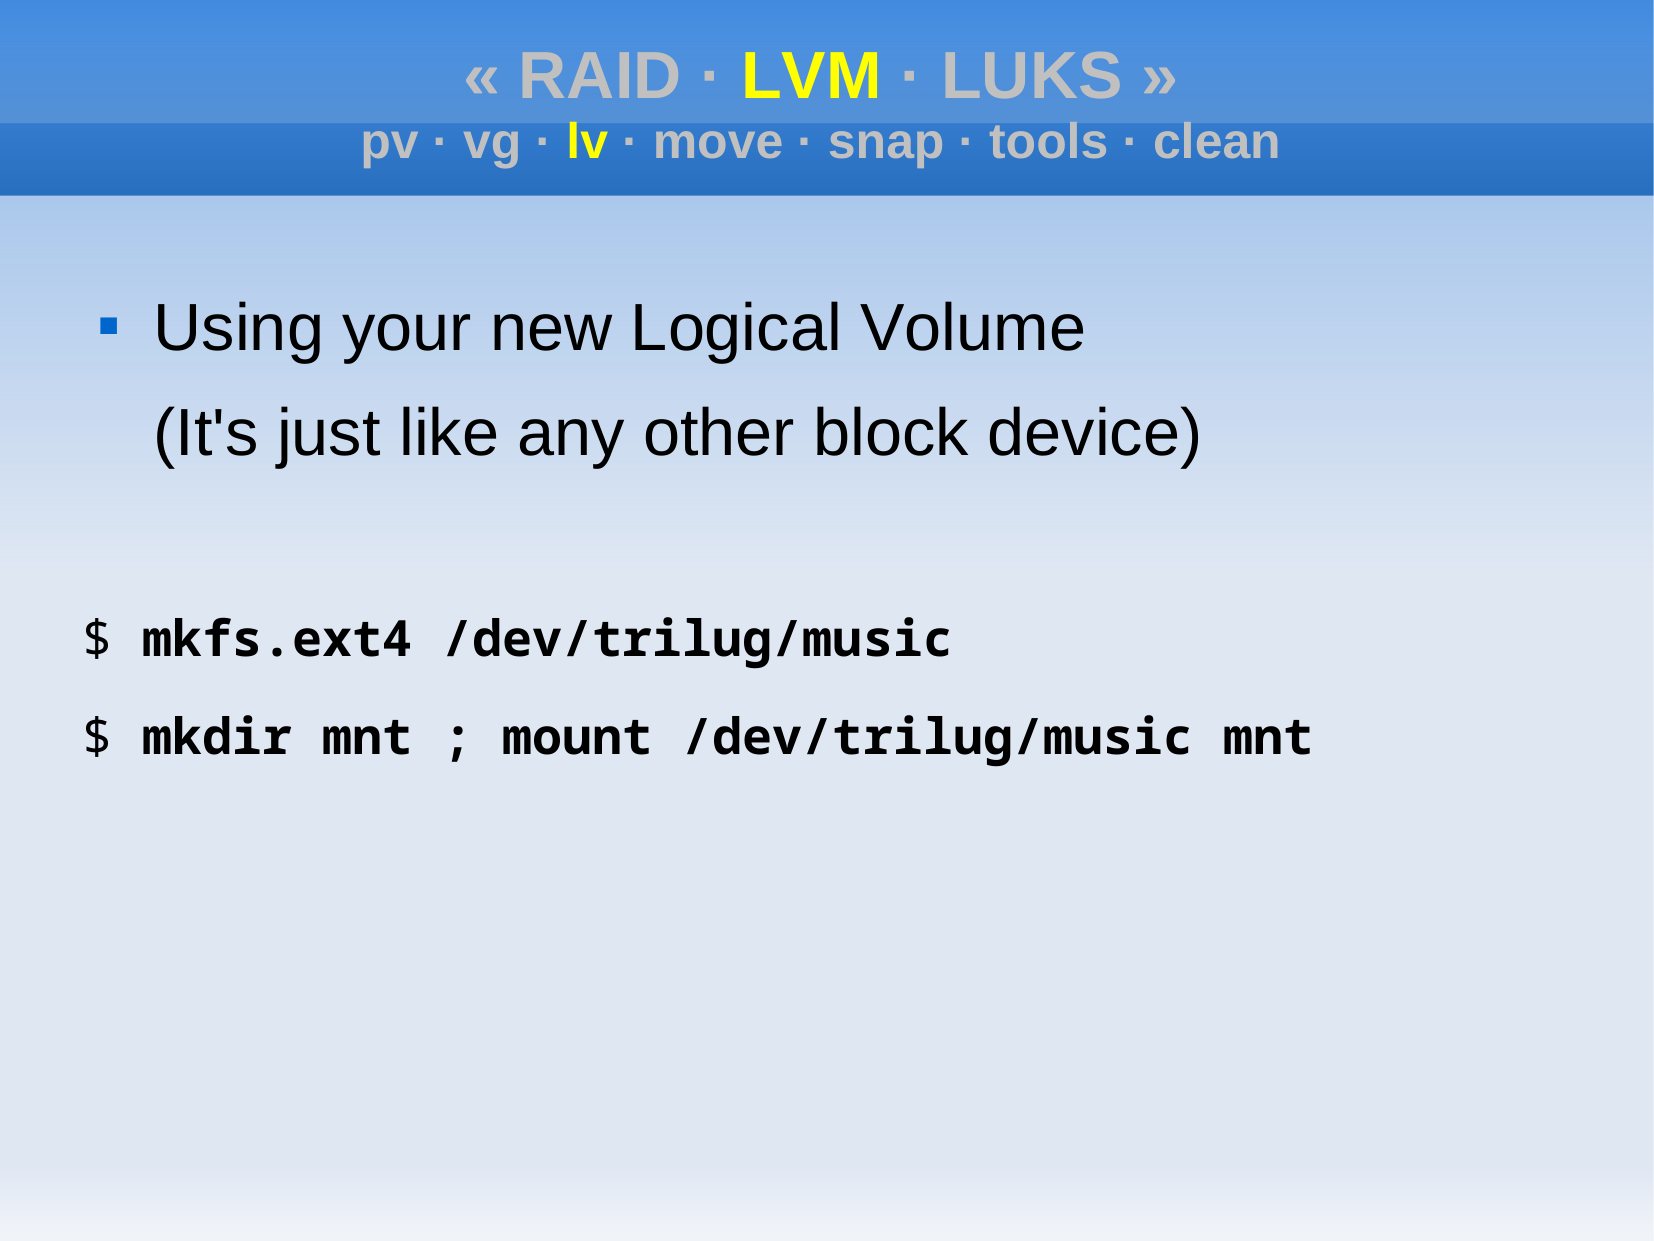

# « RAID · LVM · LUKS » pv · vg · lv · move · snap · tools · clean
Using your new Logical Volume
(It's just like any other block device)
$ mkfs.ext4 /dev/trilug/music
$ mkdir mnt ; mount /dev/trilug/music mnt